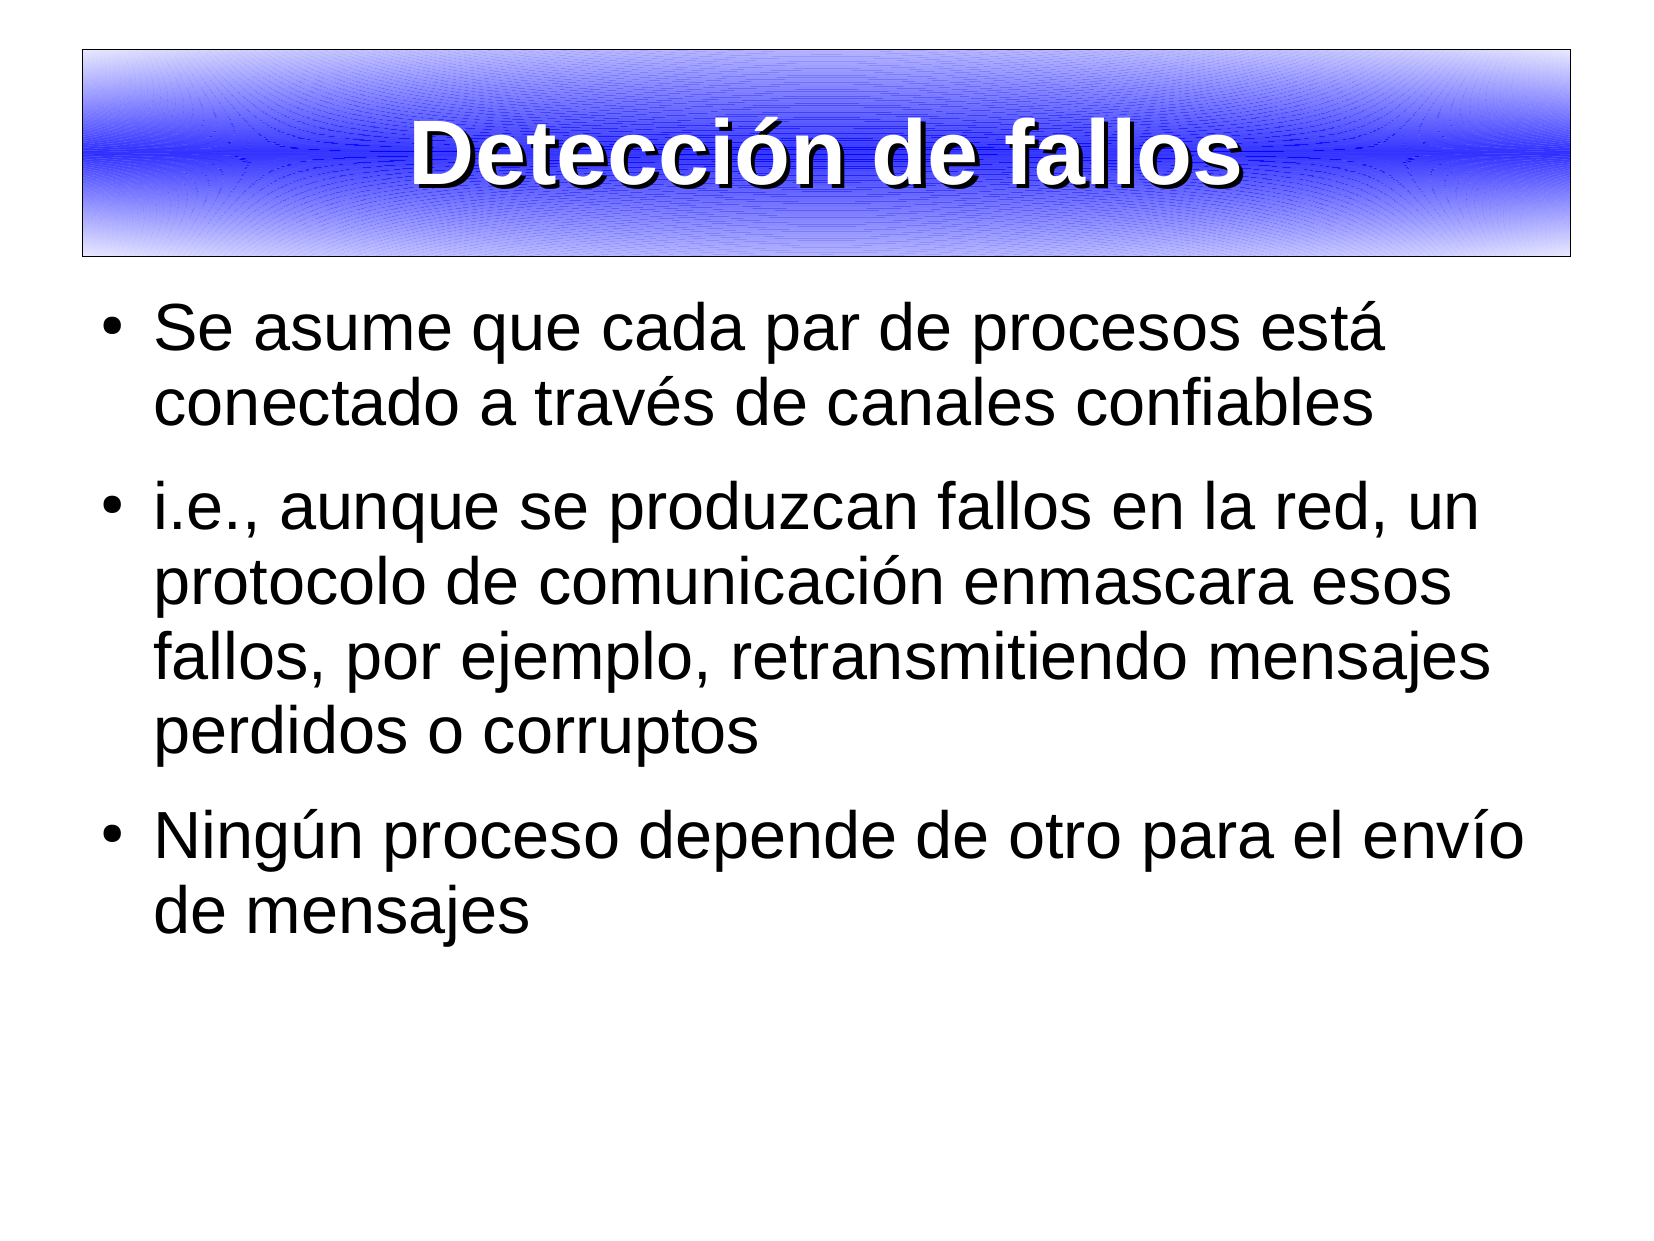

# Detección de fallos
Se asume que cada par de procesos está conectado a través de canales confiables
i.e., aunque se produzcan fallos en la red, un protocolo de comunicación enmascara esos fallos, por ejemplo, retransmitiendo mensajes perdidos o corruptos
Ningún proceso depende de otro para el envío de mensajes